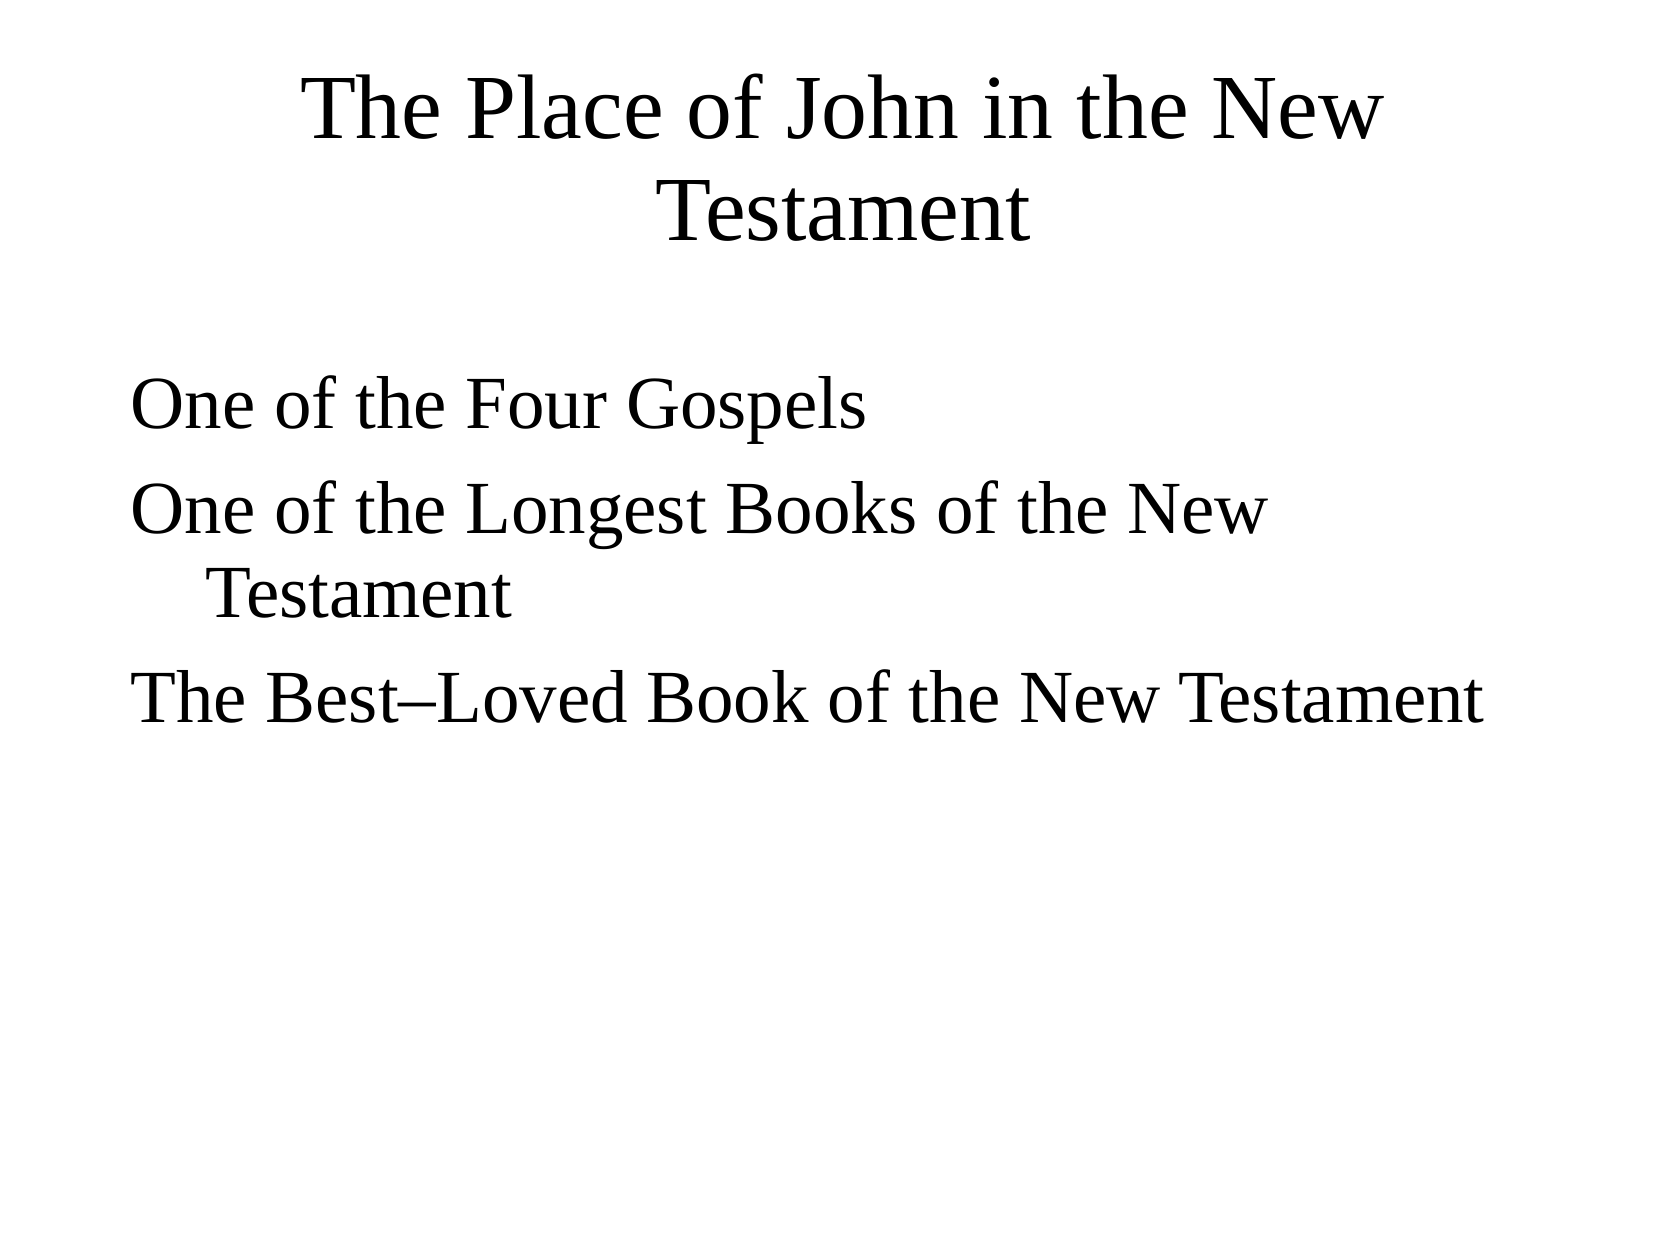

The Place of John in the New Testament
One of the Four Gospels
One of the Longest Books of the New
	Testament
The Best–Loved Book of the New Testament